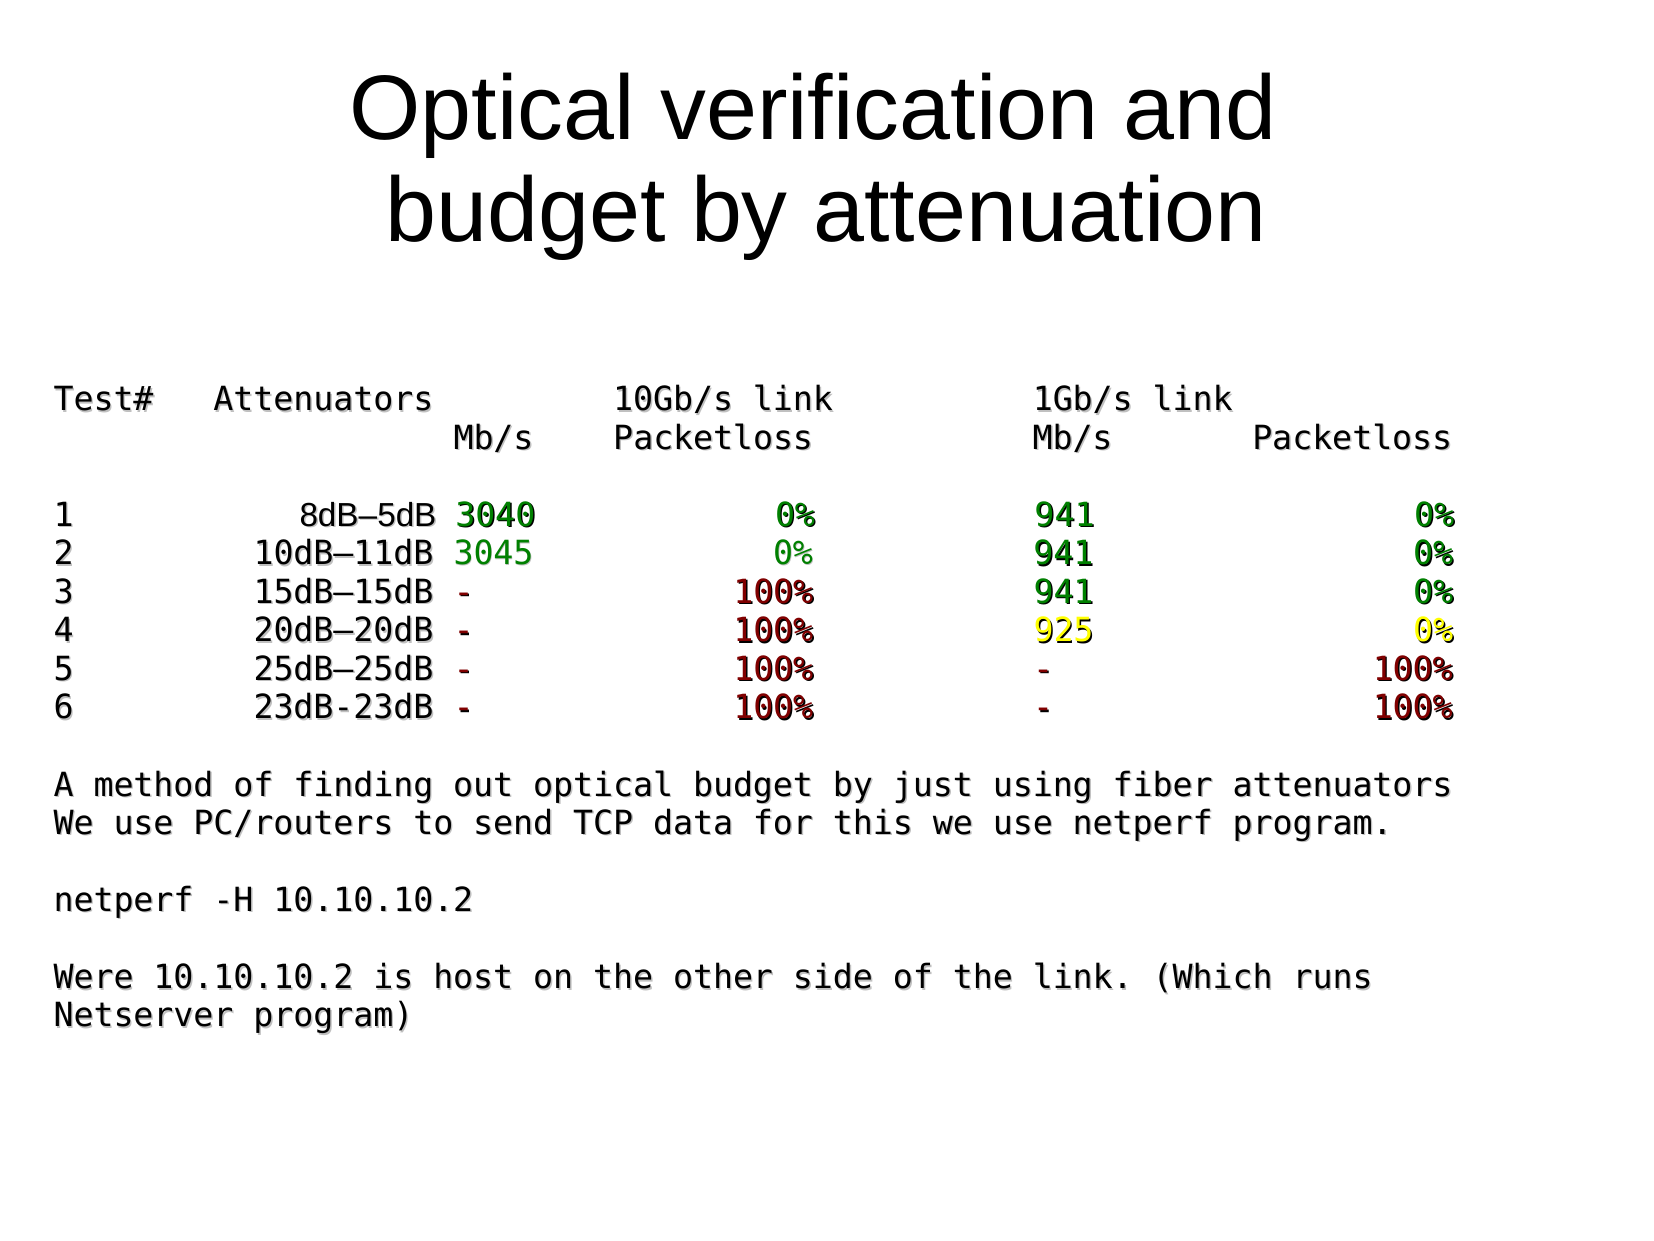

# Optical verification and budget by attenuation
Test #  Attenuators  10 Gb/s  link  1 Gb/s  link
 Mb/s  Packet loss  Mb/s  Packet loss
1  8 dB – 5 dB  3040  0%  941  0%
2  10 dB – 11dB  3045  0%  941  0%
3  15 dB – 15 dB  ‐  100%  941  0%
4  20 dB – 20 dB  ‐  100%  925  0%
5  25 dB – 25 dB  ‐  100%  ‐  100%
6  23 dB ‐ 23 dB  ‐  100%  ‐  100%
A method of finding out optical budget by just using fiber attenuators
We use PC/routers to send TCP data for this we use netperf program.
netperf -H 10.10.10.2
Were 10.10.10.2 is host on the other side of the link. (Which runs
Netserver program)